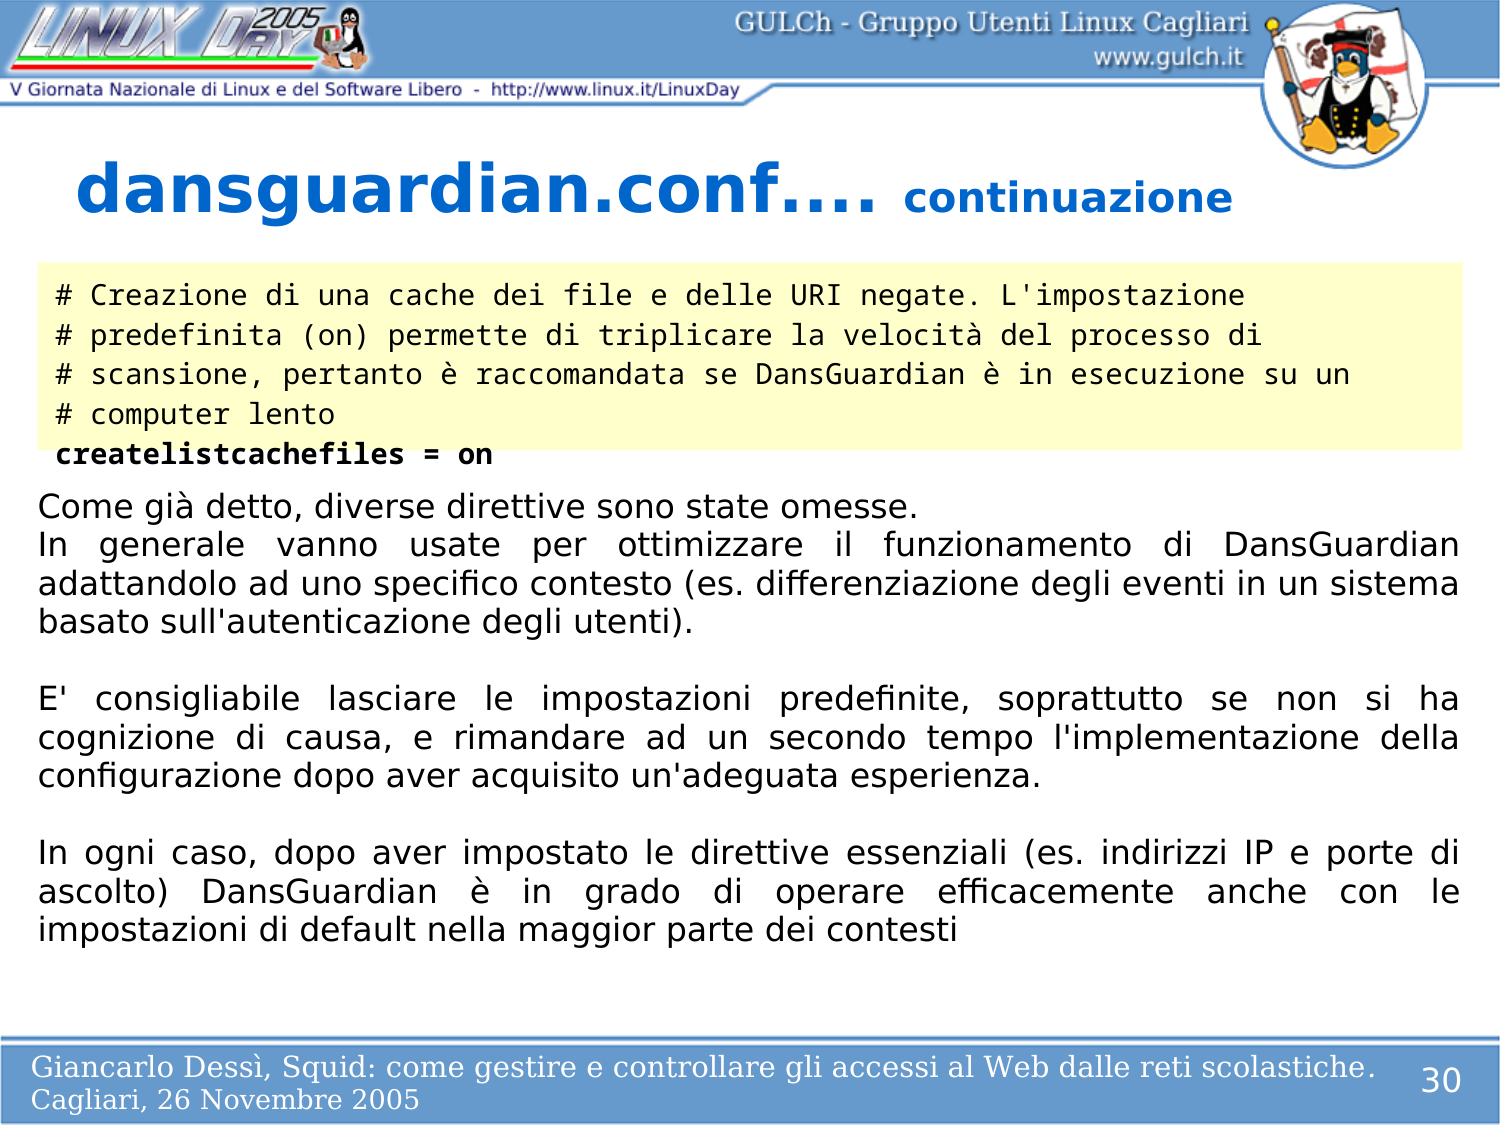

dansguardian.conf.... continuazione
# Creazione di una cache dei file e delle URI negate. L'impostazione # predefinita (on) permette di triplicare la velocità del processo di # scansione, pertanto è raccomandata se DansGuardian è in esecuzione su un # computer lento
createlistcachefiles = on
Come già detto, diverse direttive sono state omesse.
In generale vanno usate per ottimizzare il funzionamento di DansGuardian adattandolo ad uno specifico contesto (es. differenziazione degli eventi in un sistema basato sull'autenticazione degli utenti).
E' consigliabile lasciare le impostazioni predefinite, soprattutto se non si ha cognizione di causa, e rimandare ad un secondo tempo l'implementazione della configurazione dopo aver acquisito un'adeguata esperienza.
In ogni caso, dopo aver impostato le direttive essenziali (es. indirizzi IP e porte di ascolto) DansGuardian è in grado di operare efficacemente anche con le impostazioni di default nella maggior parte dei contesti